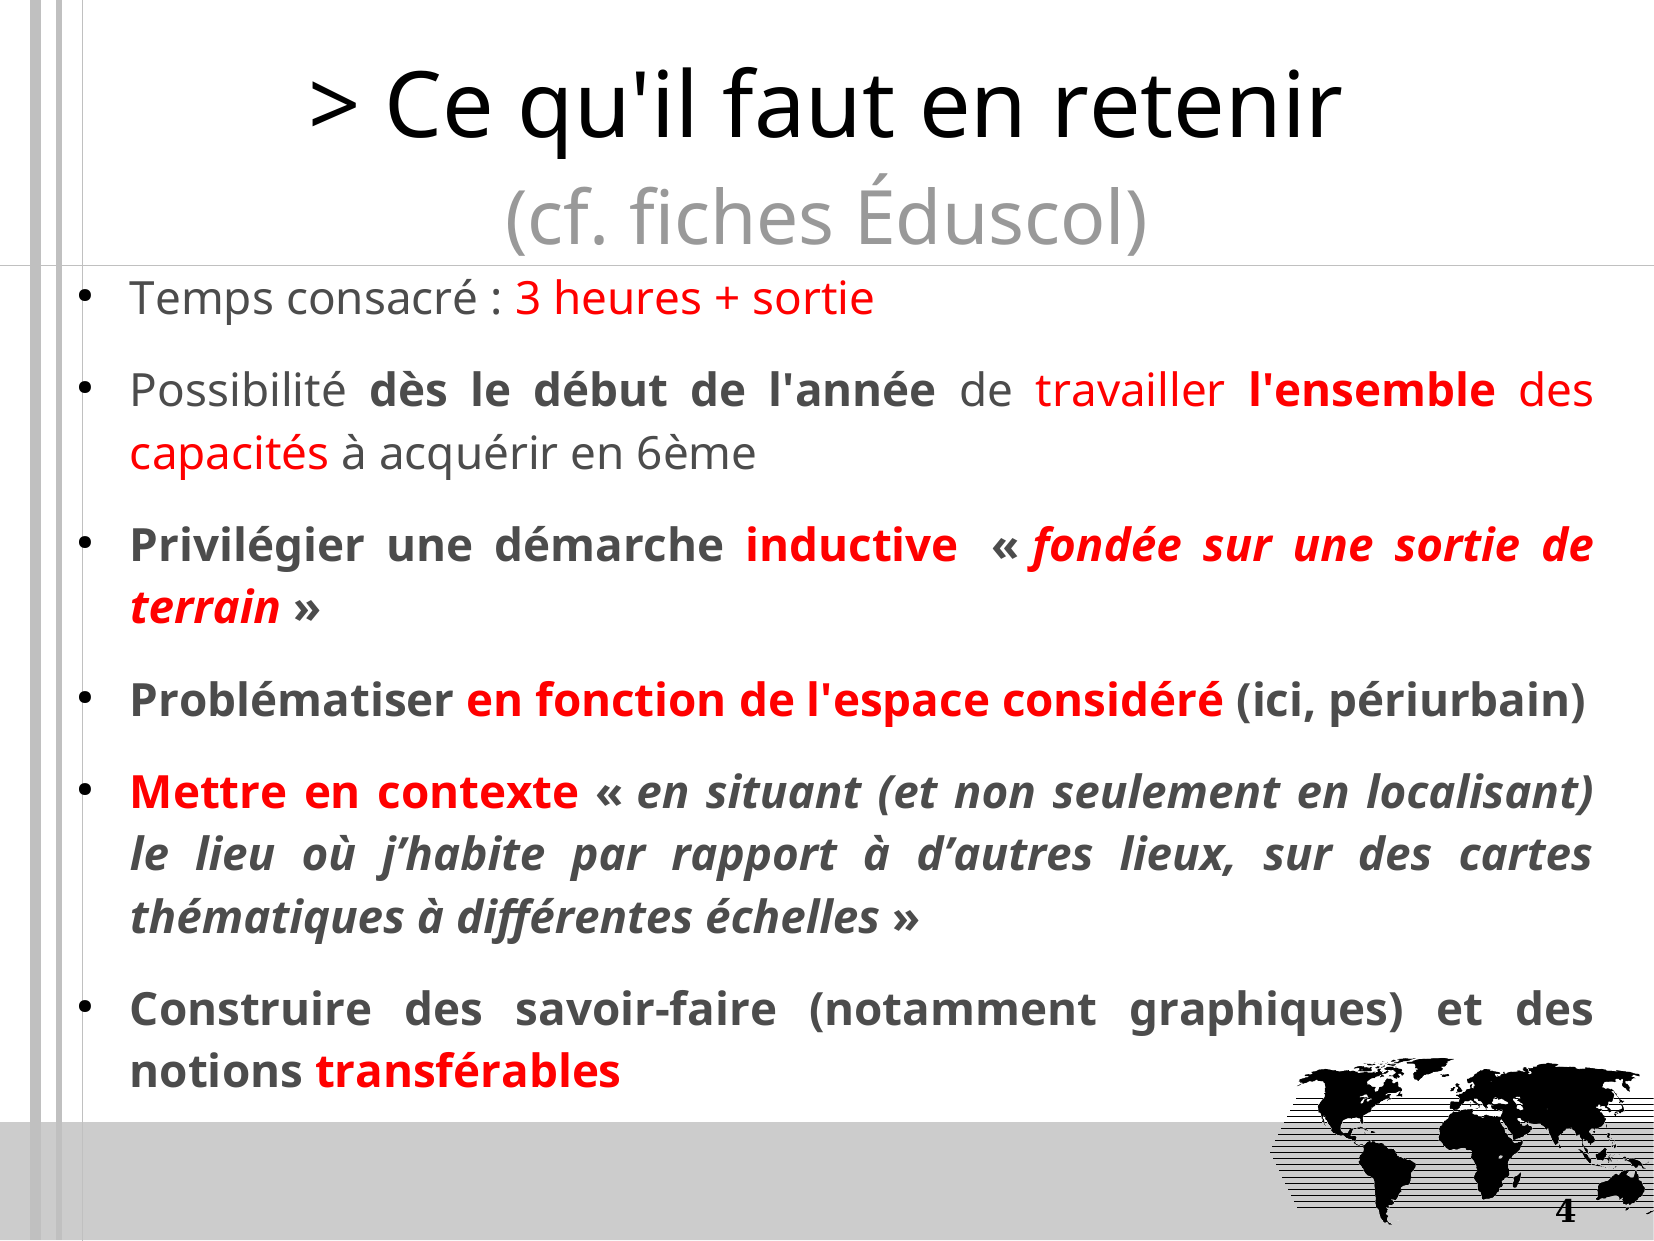

# > Ce qu'il faut en retenir (cf. fiches Éduscol)
Temps consacré : 3 heures + sortie
Possibilité dès le début de l'année de travailler l'ensemble des capacités à acquérir en 6ème
Privilégier une démarche inductive  « fondée sur une sortie de terrain »
Problématiser en fonction de l'espace considéré (ici, périurbain)
Mettre en contexte « en situant (et non seulement en localisant) le lieu où j’habite par rapport à d’autres lieux, sur des cartes thématiques à différentes échelles »
Construire des savoir-faire (notamment graphiques) et des notions transférables
4